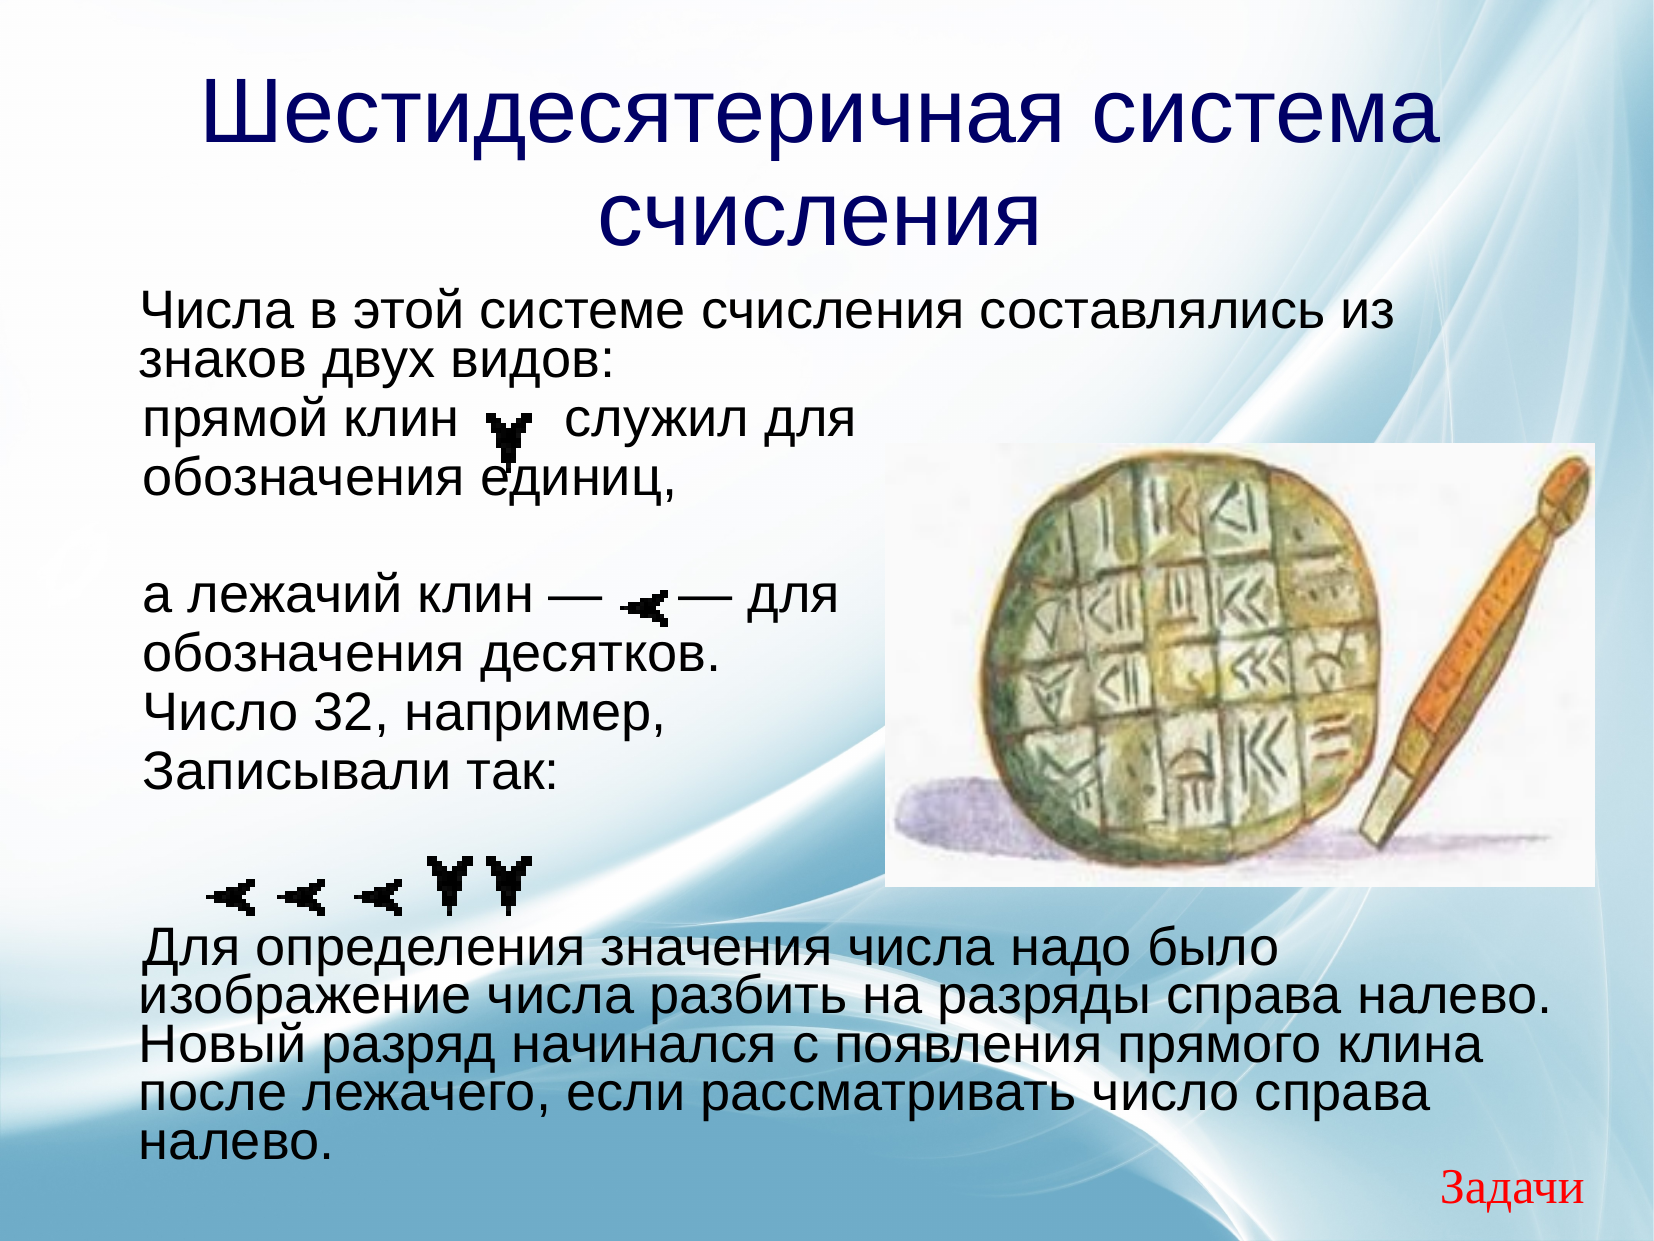

# Шестидесятеричная система счисления
 Числа в этой системе счисления составлялись из знаков двух видов:
 прямой клин служил для
 обозначения единиц,
 а лежачий клин — — для
 обозначения десятков.
 Число 32, например,
 Записывали так:
 Для определения значения числа надо было изображение числа разбить на разряды справа налево. Новый разряд начинался с появления прямого клина после лежачего, если рассматривать число справа налево.
Задачи